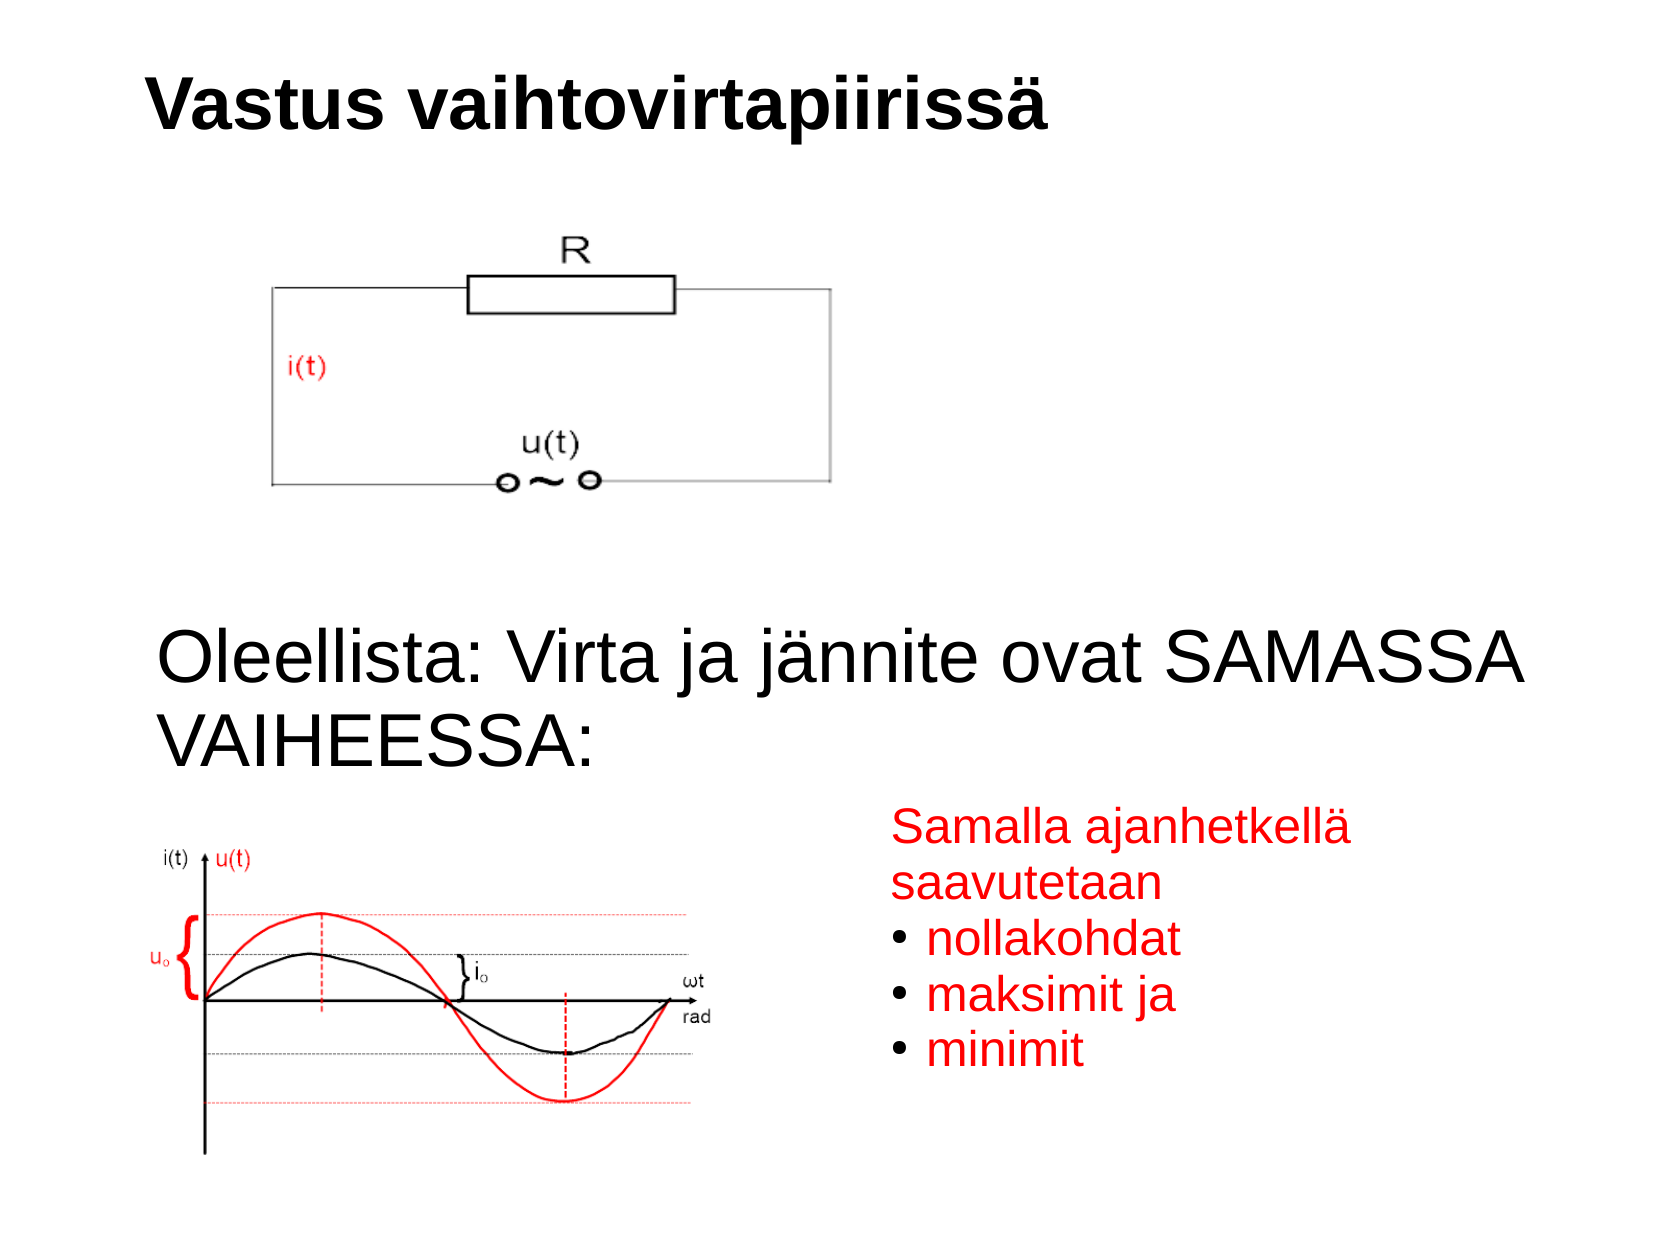

Vastus vaihtovirtapiirissä
Oleellista: Virta ja jännite ovat SAMASSA VAIHEESSA:
Samalla ajanhetkellä saavutetaan
nollakohdat
maksimit ja
minimit